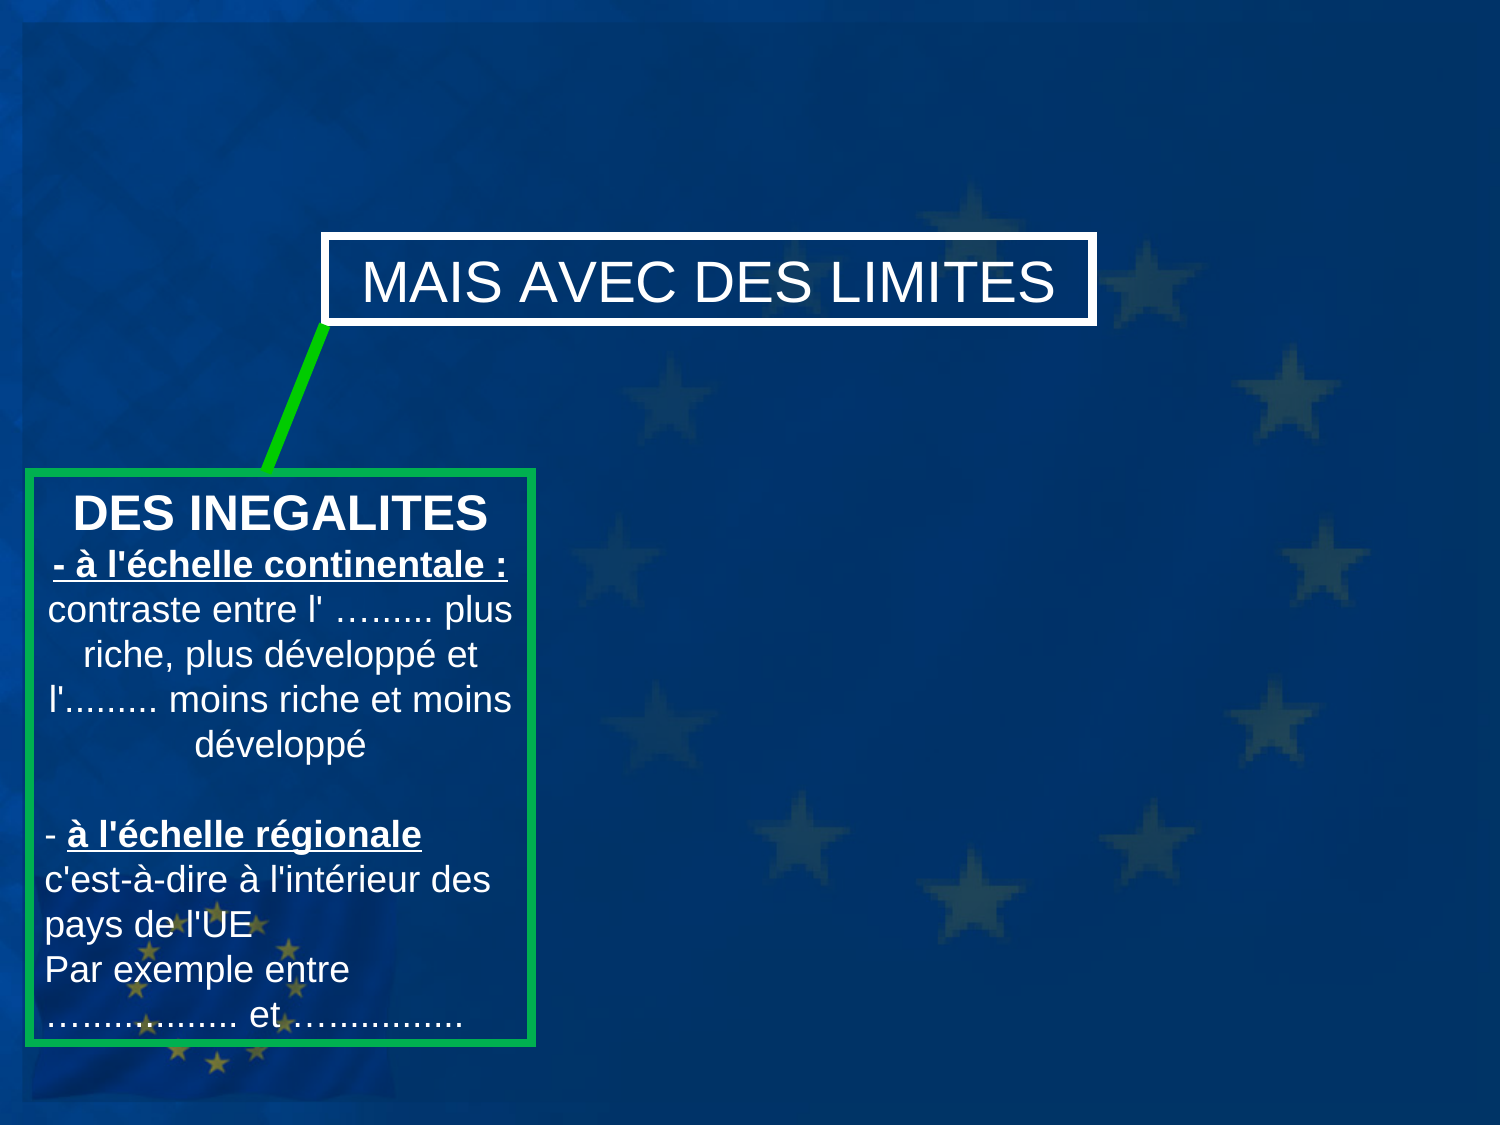

MAIS AVEC DES LIMITES
DES INEGALITES
- à l'échelle continentale : contraste entre l' …...... plus riche, plus développé et l'......... moins riche et moins développé
- à l'échelle régionale c'est-à-dire à l'intérieur des pays de l'UE
Par exemple entre …............... et ….............